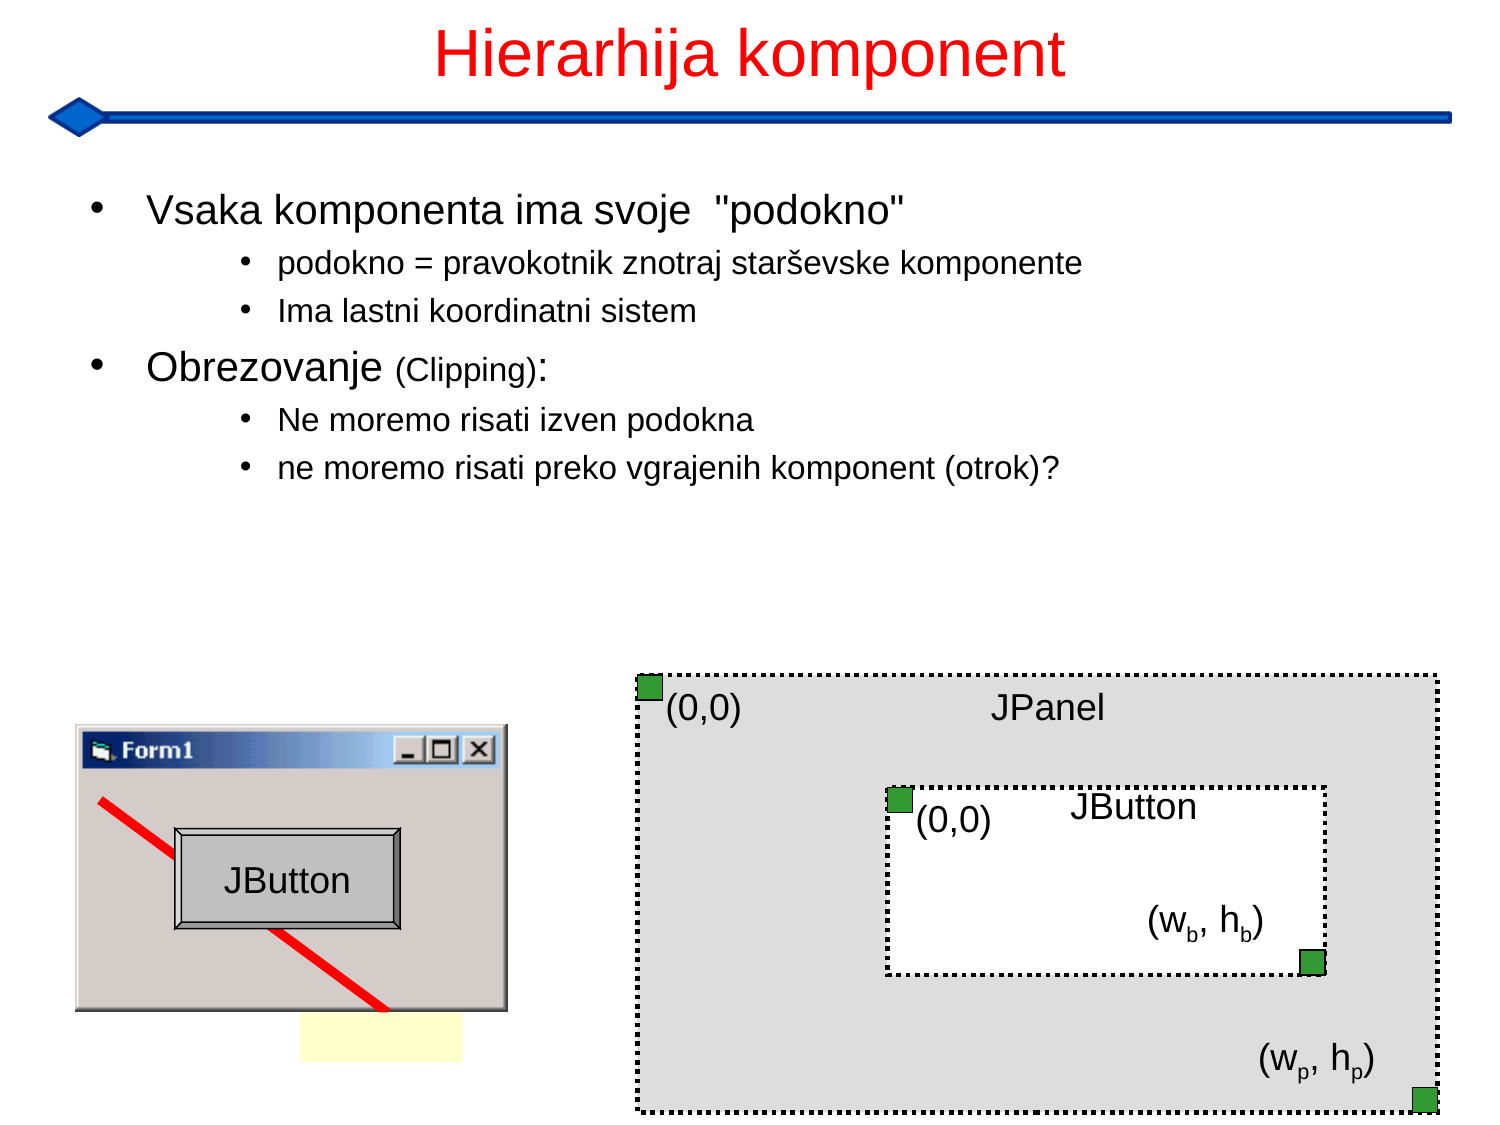

# Hierarhija komponent
Vsaka komponenta ima svoje "podokno"
podokno = pravokotnik znotraj starševske komponente
Ima lastni koordinatni sistem
Obrezovanje (Clipping):
Ne moremo risati izven podokna
ne moremo risati preko vgrajenih komponent (otrok)?
(0,0)
JPanel
JButton
(0,0)
JButton
(wb, hb)
(wp, hp)